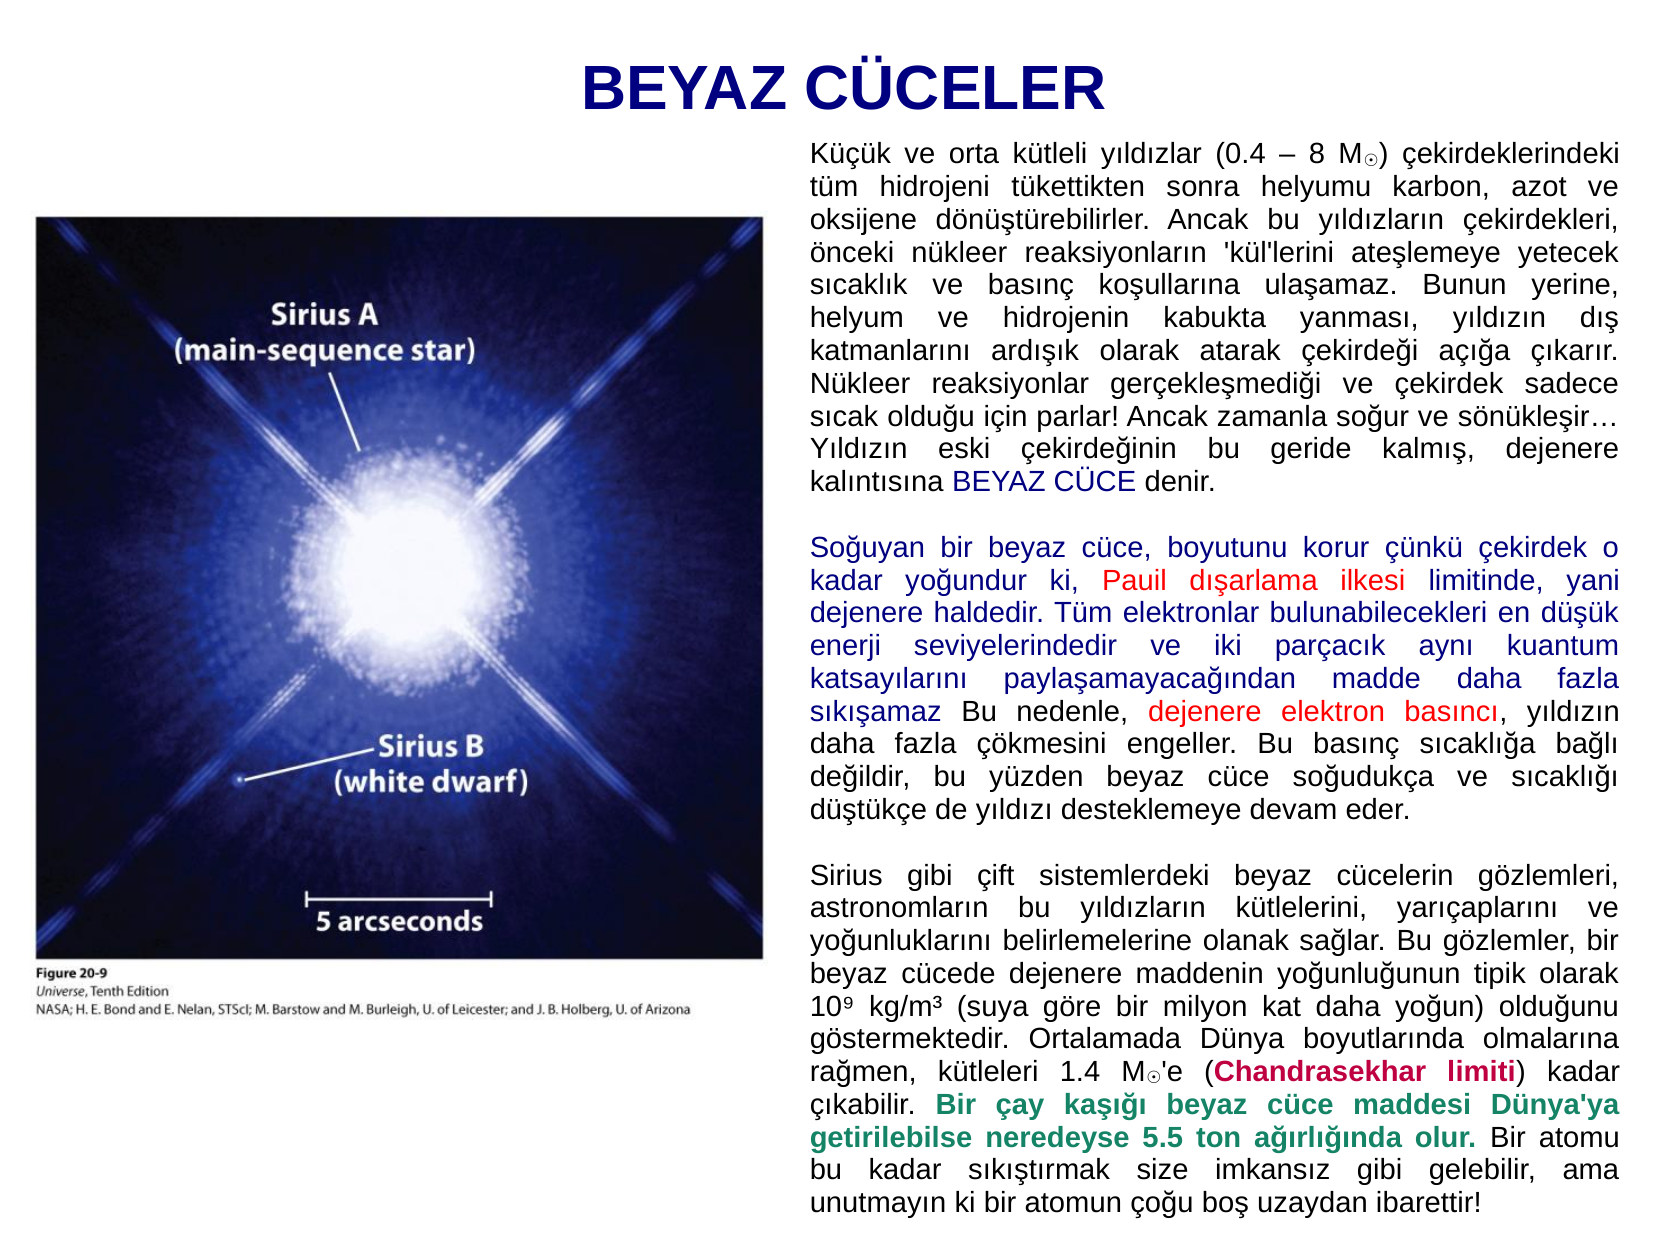

# BEYAZ CÜCELER
Küçük ve orta kütleli yıldızlar (0.4 – 8 M☉) çekirdeklerindeki tüm hidrojeni tükettikten sonra helyumu karbon, azot ve oksijene dönüştürebilirler. Ancak bu yıldızların çekirdekleri, önceki nükleer reaksiyonların 'kül'lerini ateşlemeye yetecek sıcaklık ve basınç koşullarına ulaşamaz. Bunun yerine, helyum ve hidrojenin kabukta yanması, yıldızın dış katmanlarını ardışık olarak atarak çekirdeği açığa çıkarır. Nükleer reaksiyonlar gerçekleşmediği ve çekirdek sadece sıcak olduğu için parlar! Ancak zamanla soğur ve sönükleşir… Yıldızın eski çekirdeğinin bu geride kalmış, dejenere kalıntısına BEYAZ CÜCE denir.
Soğuyan bir beyaz cüce, boyutunu korur çünkü çekirdek o kadar yoğundur ki, Pauil dışarlama ilkesi limitinde, yani dejenere haldedir. Tüm elektronlar bulunabilecekleri en düşük enerji seviyelerindedir ve iki parçacık aynı kuantum katsayılarını paylaşamayacağından madde daha fazla sıkışamaz Bu nedenle, dejenere elektron basıncı, yıldızın daha fazla çökmesini engeller. Bu basınç sıcaklığa bağlı değildir, bu yüzden beyaz cüce soğudukça ve sıcaklığı düştükçe de yıldızı desteklemeye devam eder.
Sirius gibi çift sistemlerdeki beyaz cücelerin gözlemleri, astronomların bu yıldızların kütlelerini, yarıçaplarını ve yoğunluklarını belirlemelerine olanak sağlar. Bu gözlemler, bir beyaz cücede dejenere maddenin yoğunluğunun tipik olarak 10⁹ kg/m³ (suya göre bir milyon kat daha yoğun) olduğunu göstermektedir. Ortalamada Dünya boyutlarında olmalarına rağmen, kütleleri 1.4 M☉'e (Chandrasekhar limiti) kadar çıkabilir. Bir çay kaşığı beyaz cüce maddesi Dünya'ya getirilebilse neredeyse 5.5 ton ağırlığında olur. Bir atomu bu kadar sıkıştırmak size imkansız gibi gelebilir, ama unutmayın ki bir atomun çoğu boş uzaydan ibarettir!